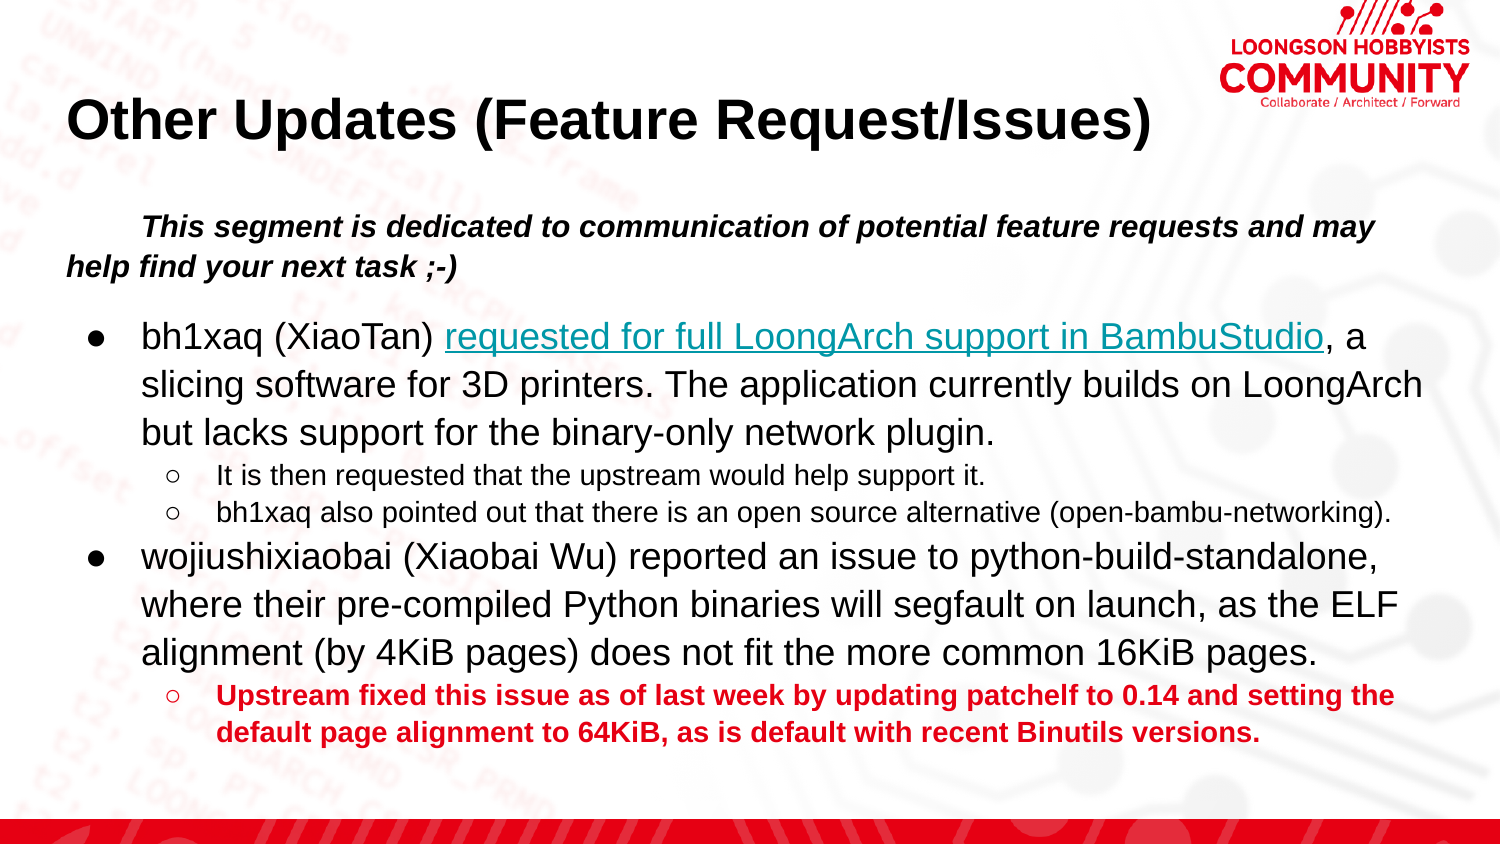

# Other Updates (Feature Request/Issues)
This segment is dedicated to communication of potential feature requests and may help find your next task ;-)
bh1xaq (XiaoTan) requested for full LoongArch support in BambuStudio, a slicing software for 3D printers. The application currently builds on LoongArch but lacks support for the binary-only network plugin.
It is then requested that the upstream would help support it.
bh1xaq also pointed out that there is an open source alternative (open-bambu-networking).
wojiushixiaobai (Xiaobai Wu) reported an issue to python-build-standalone, where their pre-compiled Python binaries will segfault on launch, as the ELF alignment (by 4KiB pages) does not fit the more common 16KiB pages.
Upstream fixed this issue as of last week by updating patchelf to 0.14 and setting the default page alignment to 64KiB, as is default with recent Binutils versions.